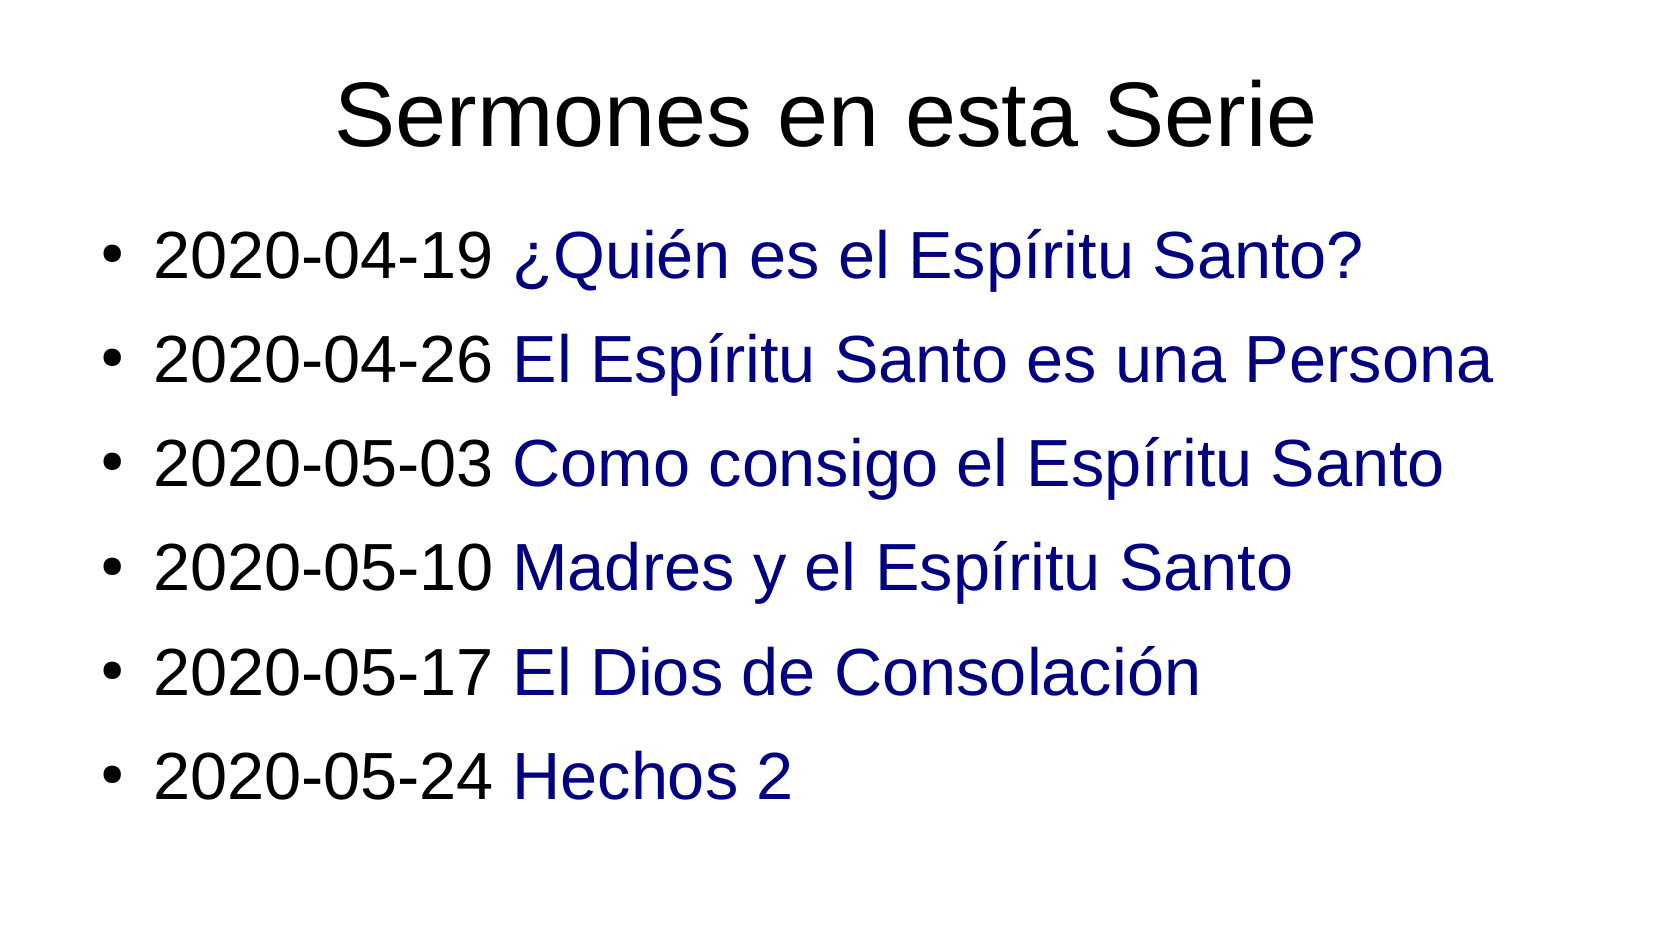

# Sermones en esta Serie
2020-04-19 ¿Quién es el Espíritu Santo?
2020-04-26 El Espíritu Santo es una Persona
2020-05-03 Como consigo el Espíritu Santo
2020-05-10 Madres y el Espíritu Santo
2020-05-17 El Dios de Consolación
2020-05-24 Hechos 2